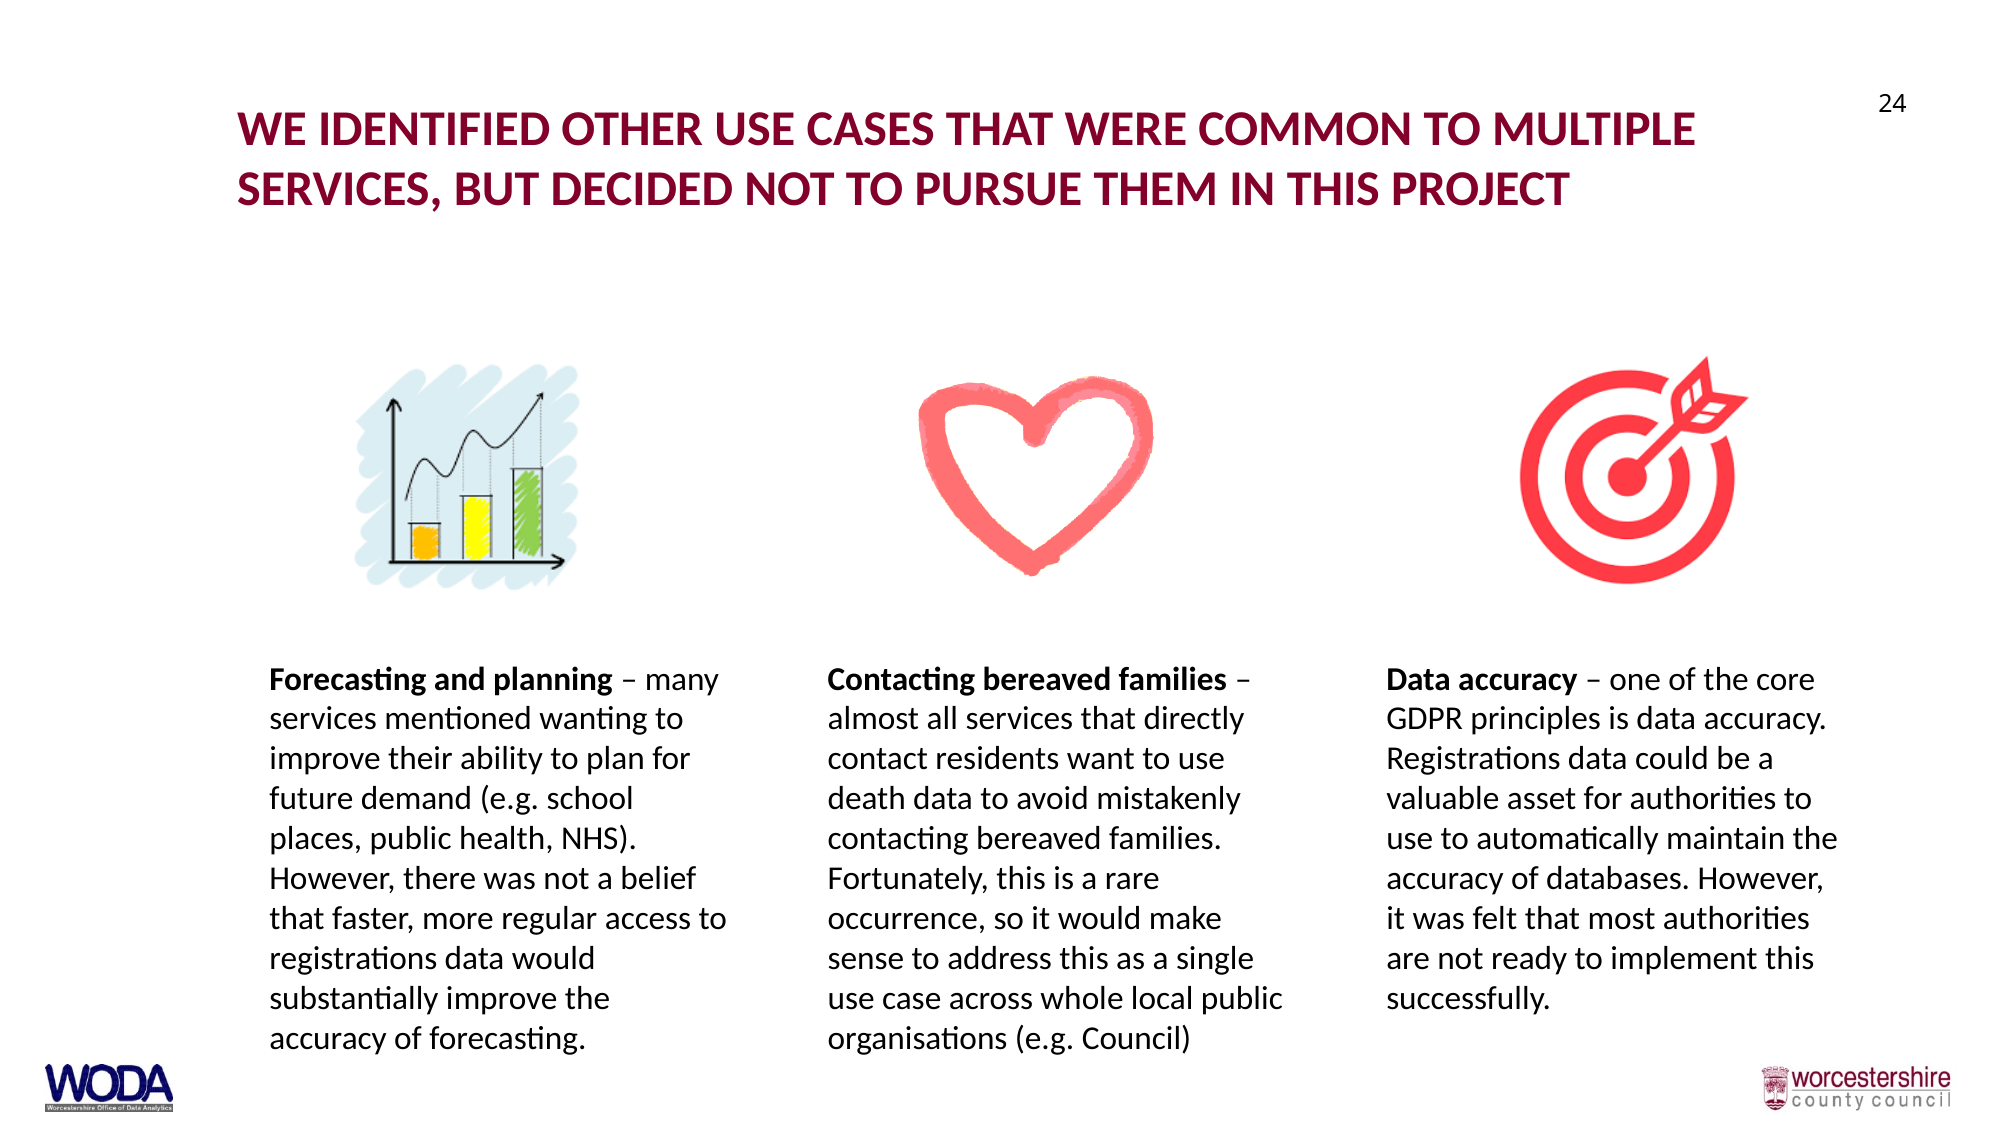

WE IDENTIFIED OTHER USE CASES THAT WERE COMMON TO MULTIPLE SERVICES, BUT DECIDED NOT TO PURSUE THEM IN THIS PROJECT
Forecasting and planning – many services mentioned wanting to improve their ability to plan for future demand (e.g. school places, public health, NHS). However, there was not a belief that faster, more regular access to registrations data would substantially improve the accuracy of forecasting.
Contacting bereaved families – almost all services that directly contact residents want to use death data to avoid mistakenly contacting bereaved families. Fortunately, this is a rare occurrence, so it would make sense to address this as a single use case across whole local public organisations (e.g. Council)
Data accuracy – one of the core GDPR principles is data accuracy. Registrations data could be a valuable asset for authorities to use to automatically maintain the accuracy of databases. However, it was felt that most authorities are not ready to implement this successfully.